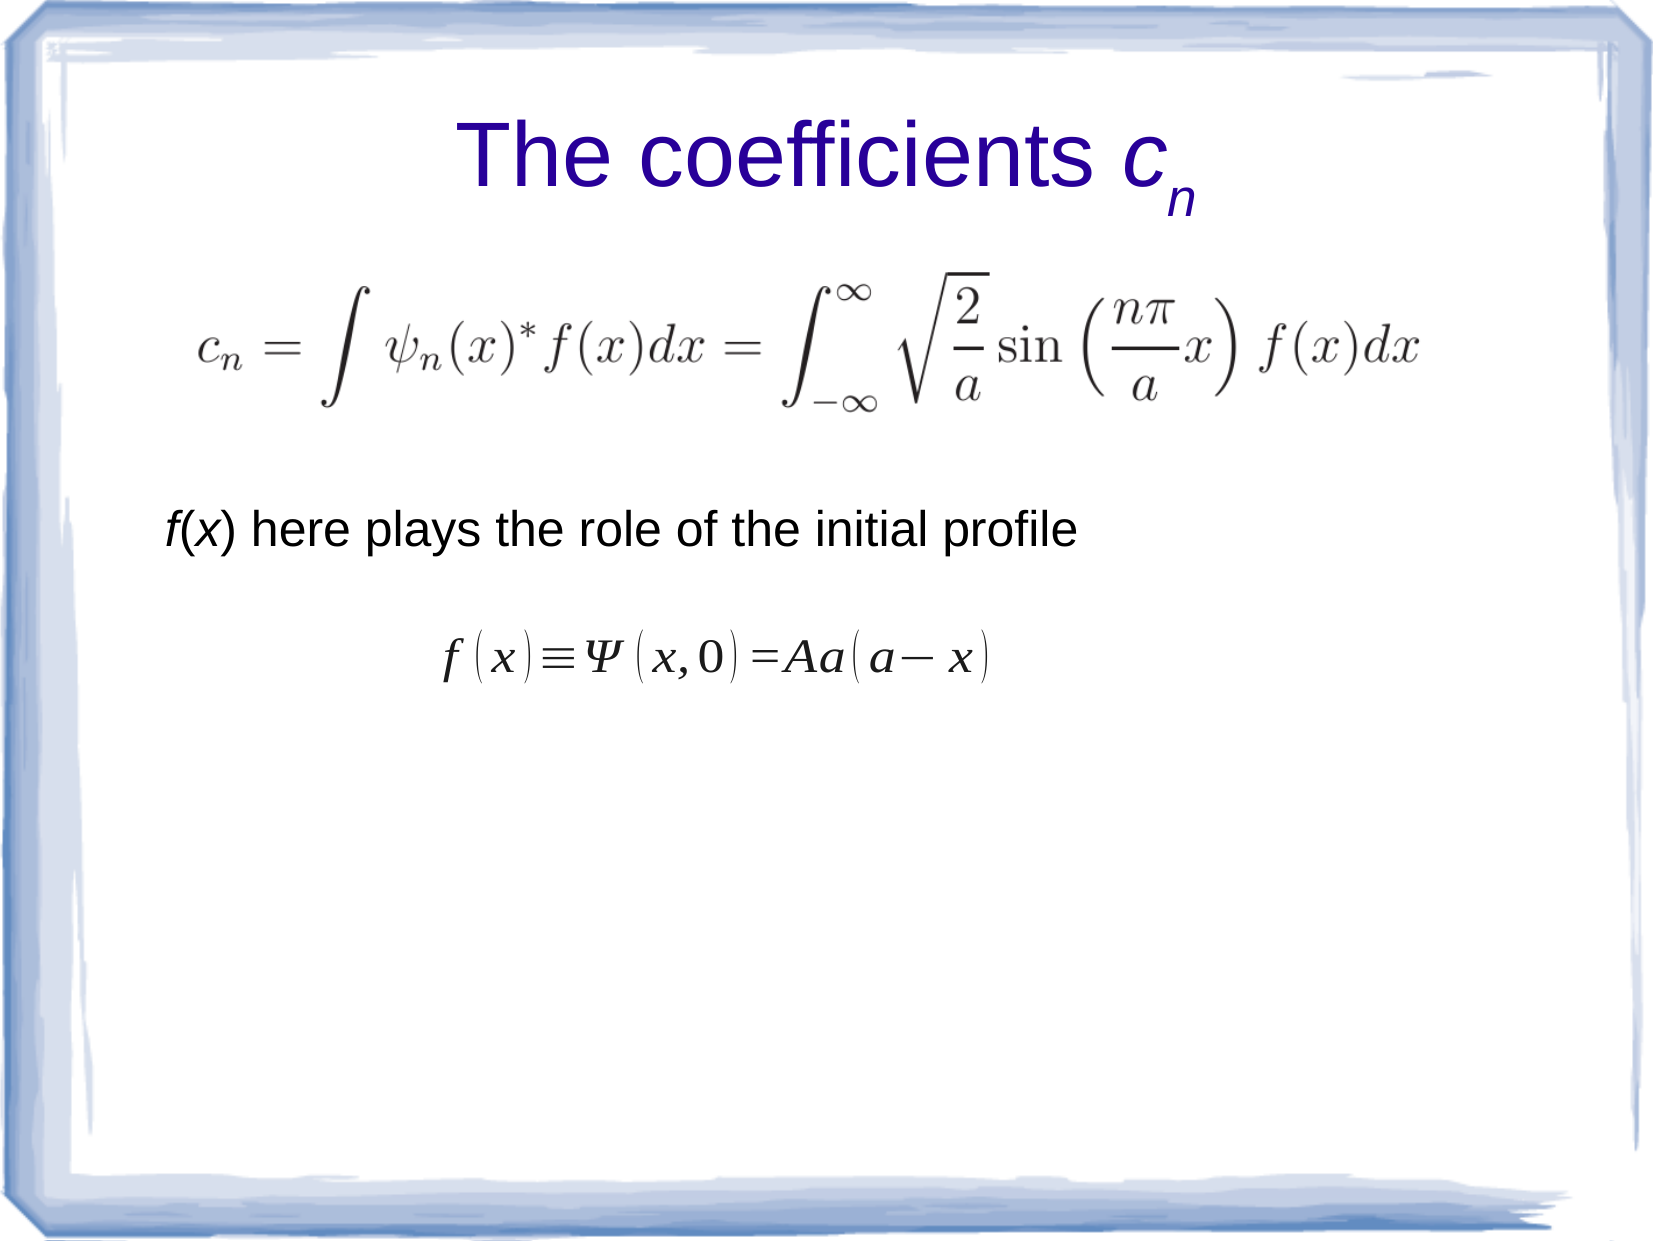

# The coefficients cn
f(x) here plays the role of the initial profile